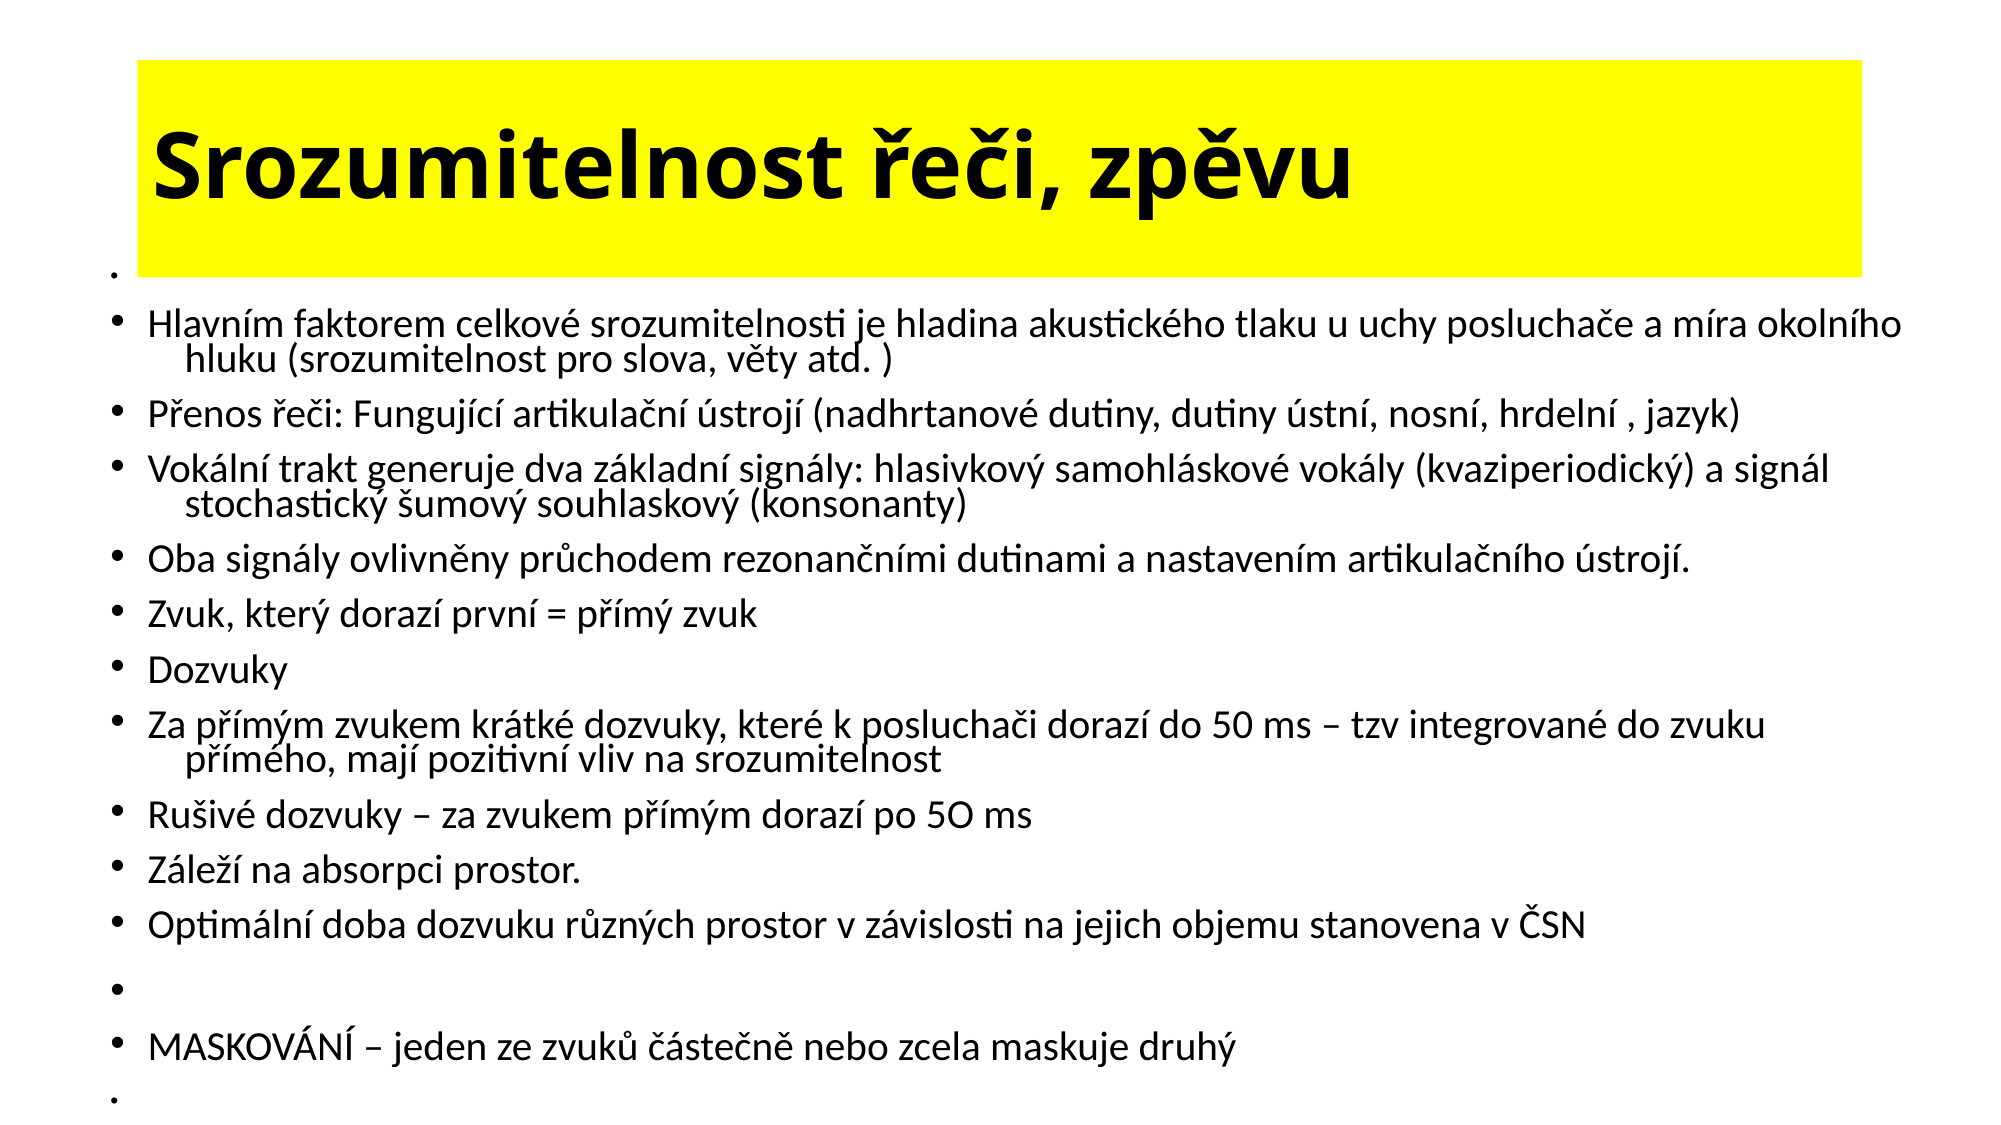

# Srozumitelnost řeči, zpěvu
Hlavním faktorem celkové srozumitelnosti je hladina akustického tlaku u uchy posluchače a míra okolního hluku (srozumitelnost pro slova, věty atd. )
Přenos řeči: Fungující artikulační ústrojí (nadhrtanové dutiny, dutiny ústní, nosní, hrdelní , jazyk)
Vokální trakt generuje dva základní signály: hlasivkový samohláskové vokály (kvaziperiodický) a signál stochastický šumový souhlaskový (konsonanty)
Oba signály ovlivněny průchodem rezonančními dutinami a nastavením artikulačního ústrojí.
Zvuk, který dorazí první = přímý zvuk
Dozvuky
Za přímým zvukem krátké dozvuky, které k posluchači dorazí do 50 ms – tzv integrované do zvuku přímého, mají pozitivní vliv na srozumitelnost
Rušivé dozvuky – za zvukem přímým dorazí po 5O ms
Záleží na absorpci prostor.
Optimální doba dozvuku různých prostor v závislosti na jejich objemu stanovena v ČSN
MASKOVÁNÍ – jeden ze zvuků částečně nebo zcela maskuje druhý